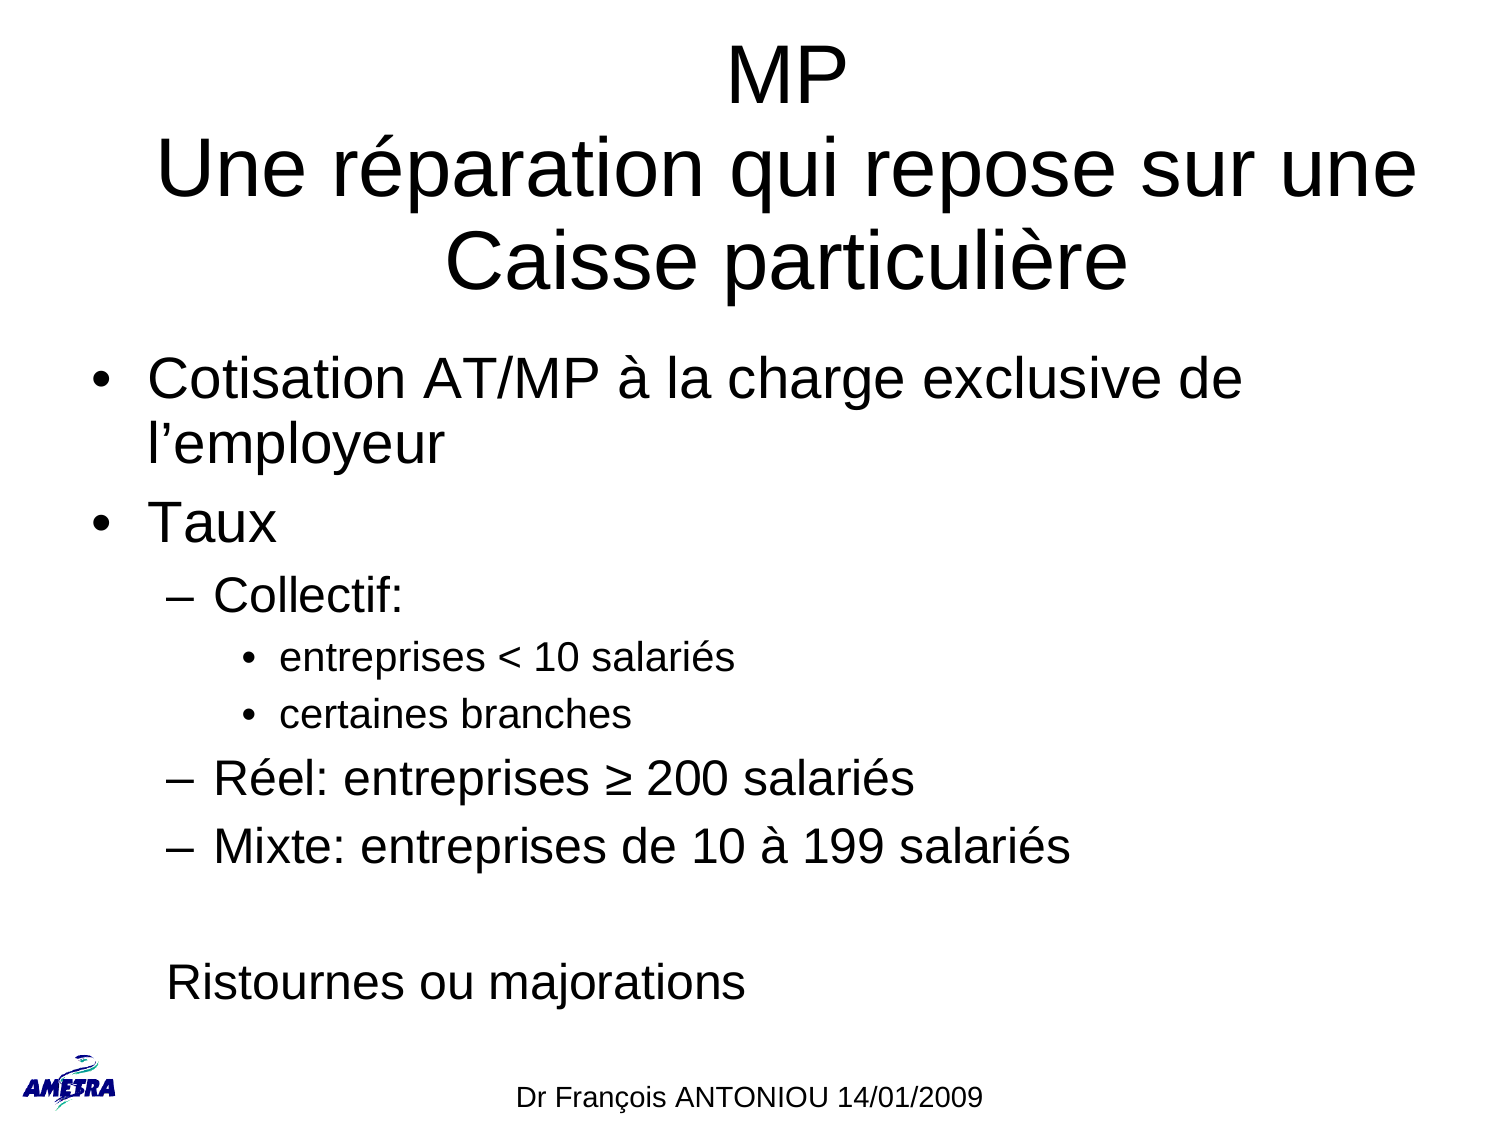

# MP Une réparation qui repose sur une Caisse particulière
Cotisation AT/MP à la charge exclusive de l’employeur
Taux
Collectif:
entreprises < 10 salariés
certaines branches
Réel: entreprises ≥ 200 salariés
Mixte: entreprises de 10 à 199 salariés
Ristournes ou majorations
Dr François ANTONIOU 14/01/2009